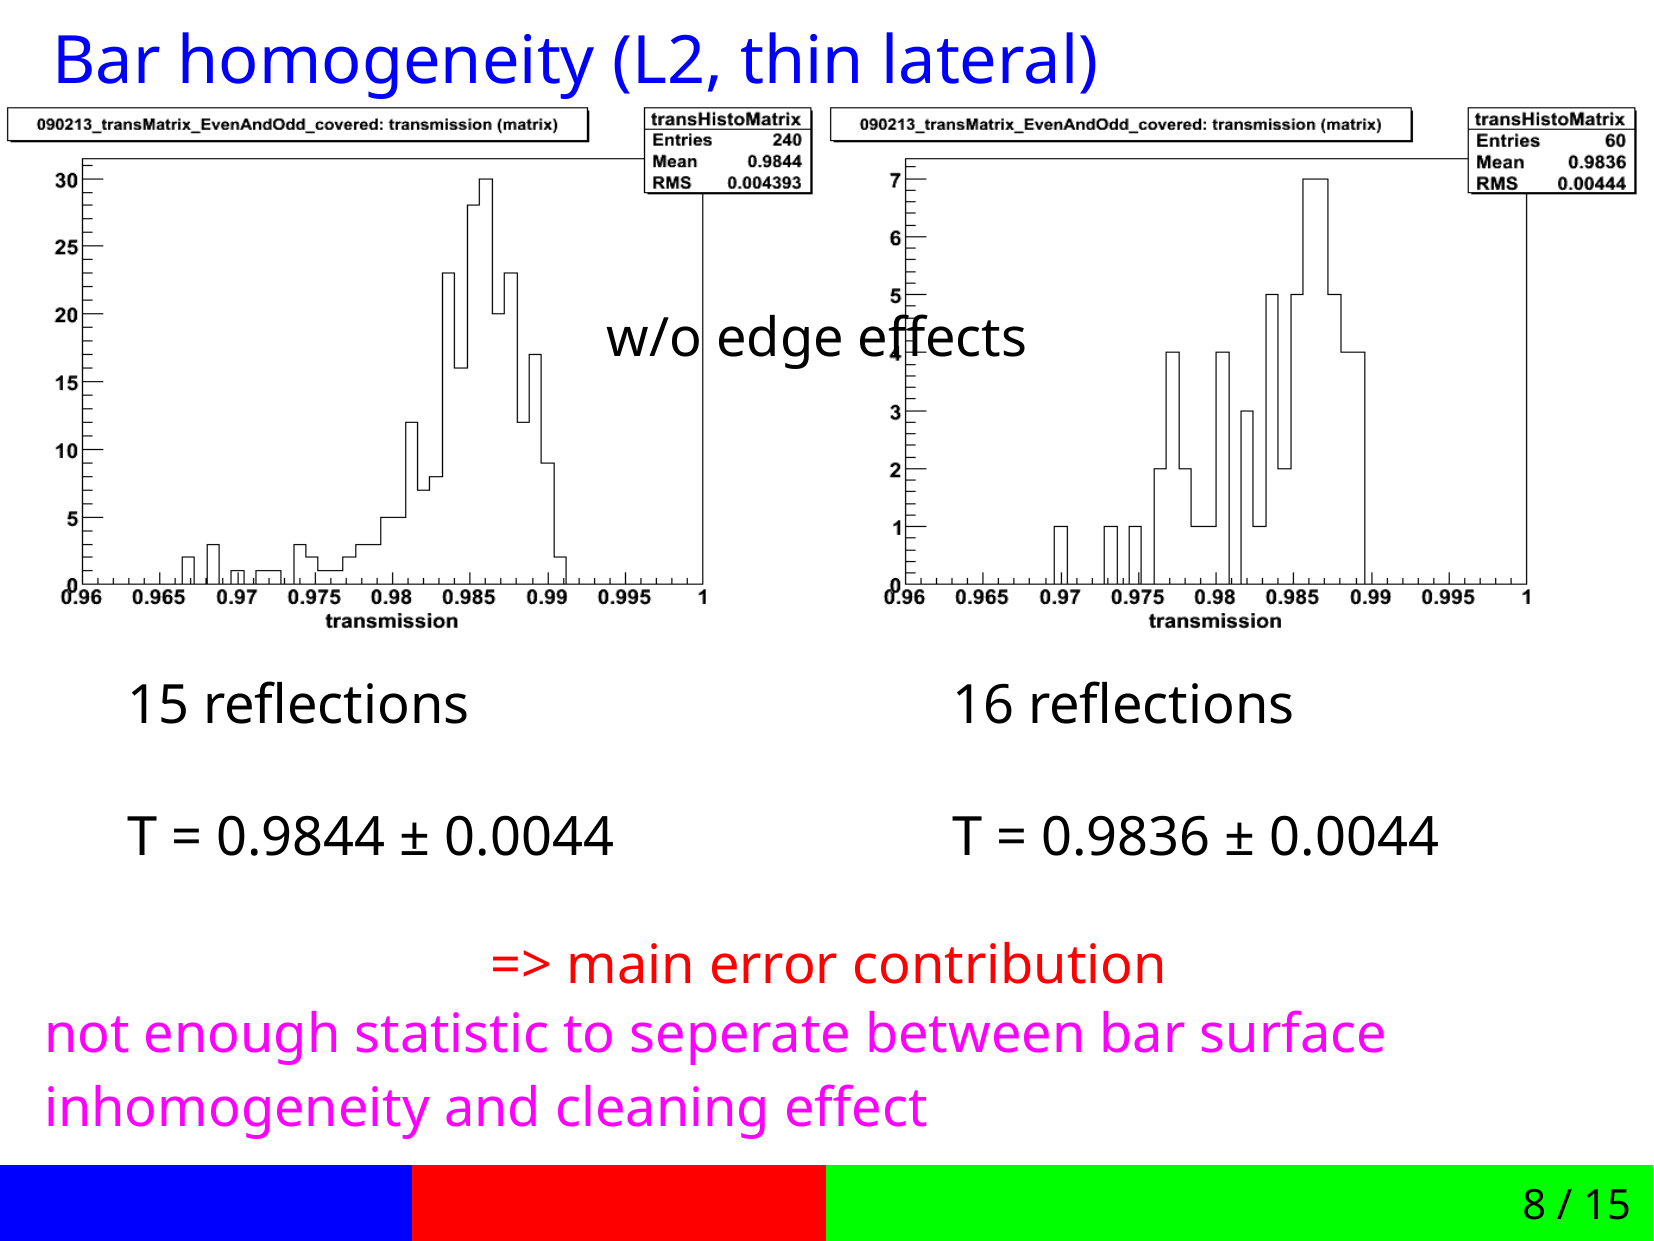

Bar homogeneity (L2, thin lateral)
w/o edge effects
15 reflections
T = 0.9844 ± 0.0044
16 reflections
T = 0.9836 ± 0.0044
=> main error contribution
not enough statistic to seperate between bar surface inhomogeneity and cleaning effect
8 / 15